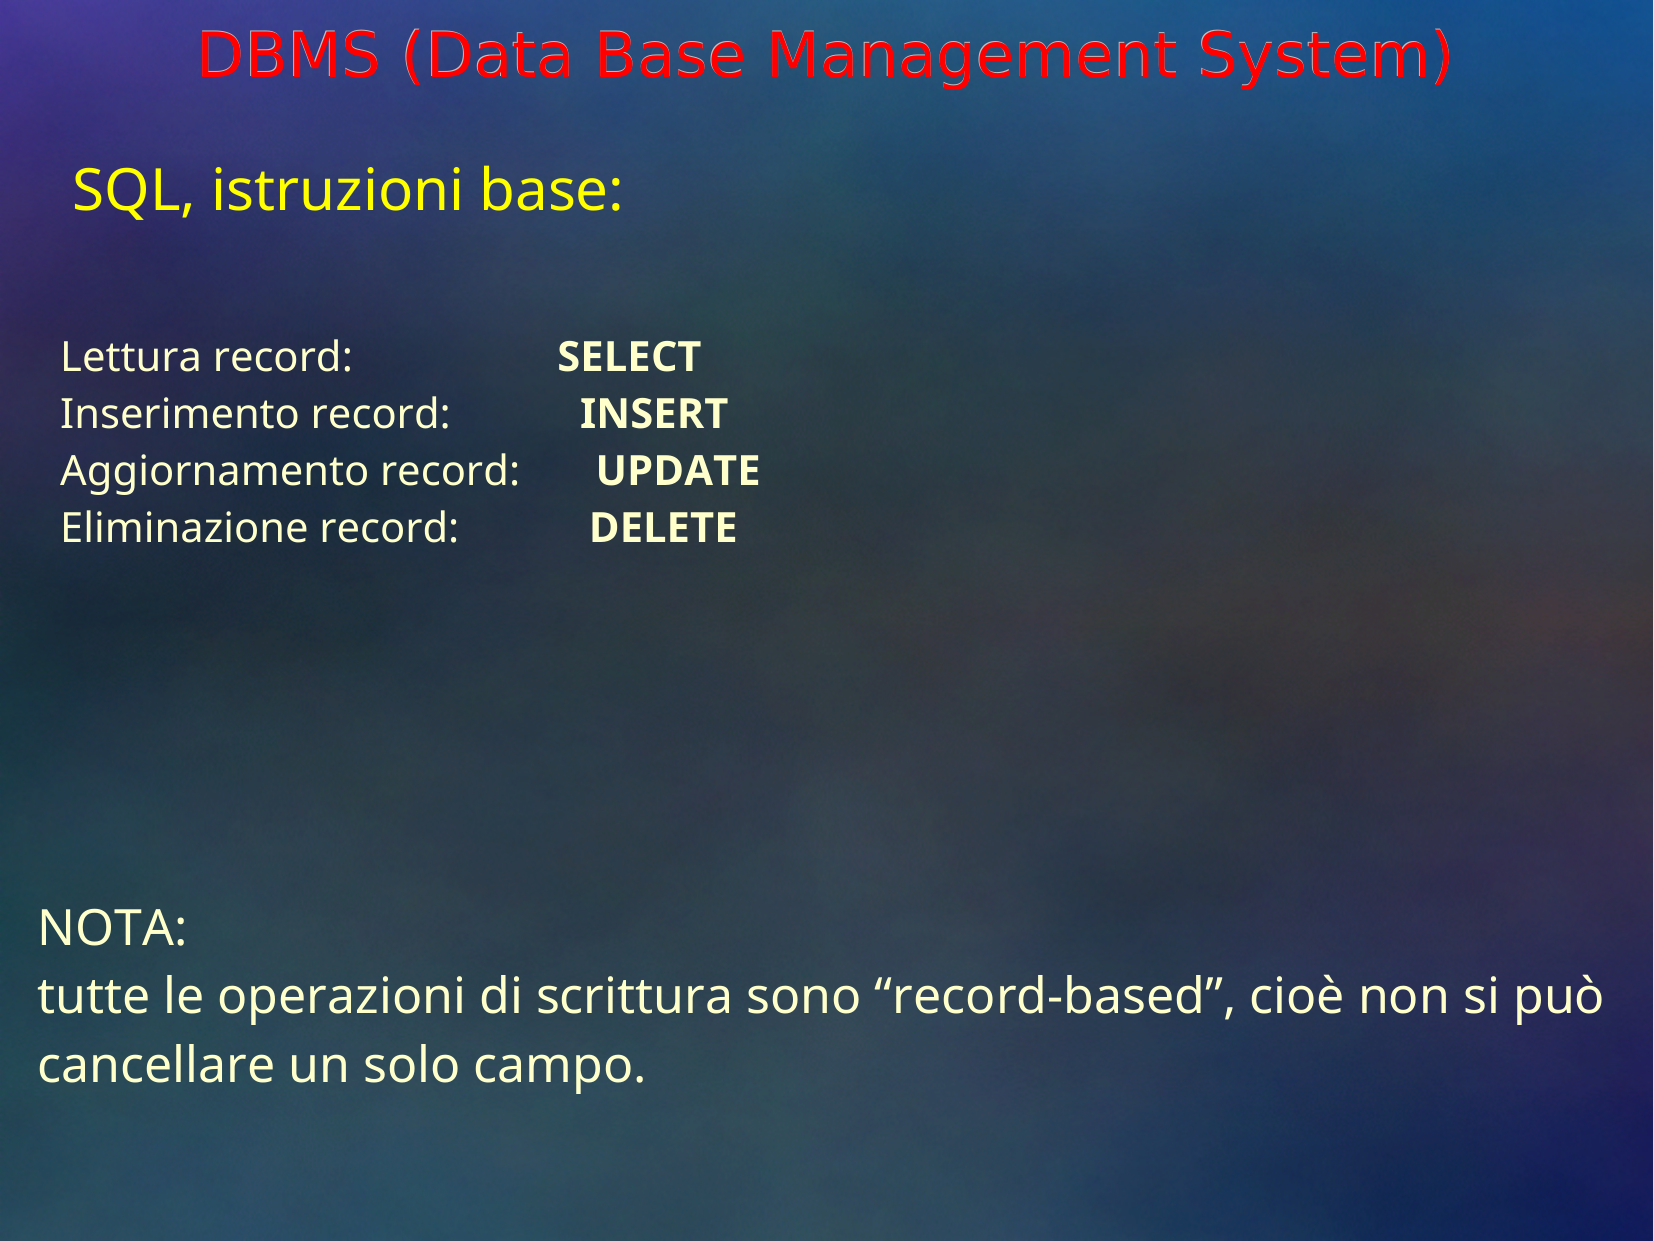

SQL, istruzioni base:
Lettura record: SELECT
Inserimento record: INSERT
Aggiornamento record: UPDATE
Eliminazione record: DELETE
NOTA:
tutte le operazioni di scrittura sono “record-based”, cioè non si può cancellare un solo campo.